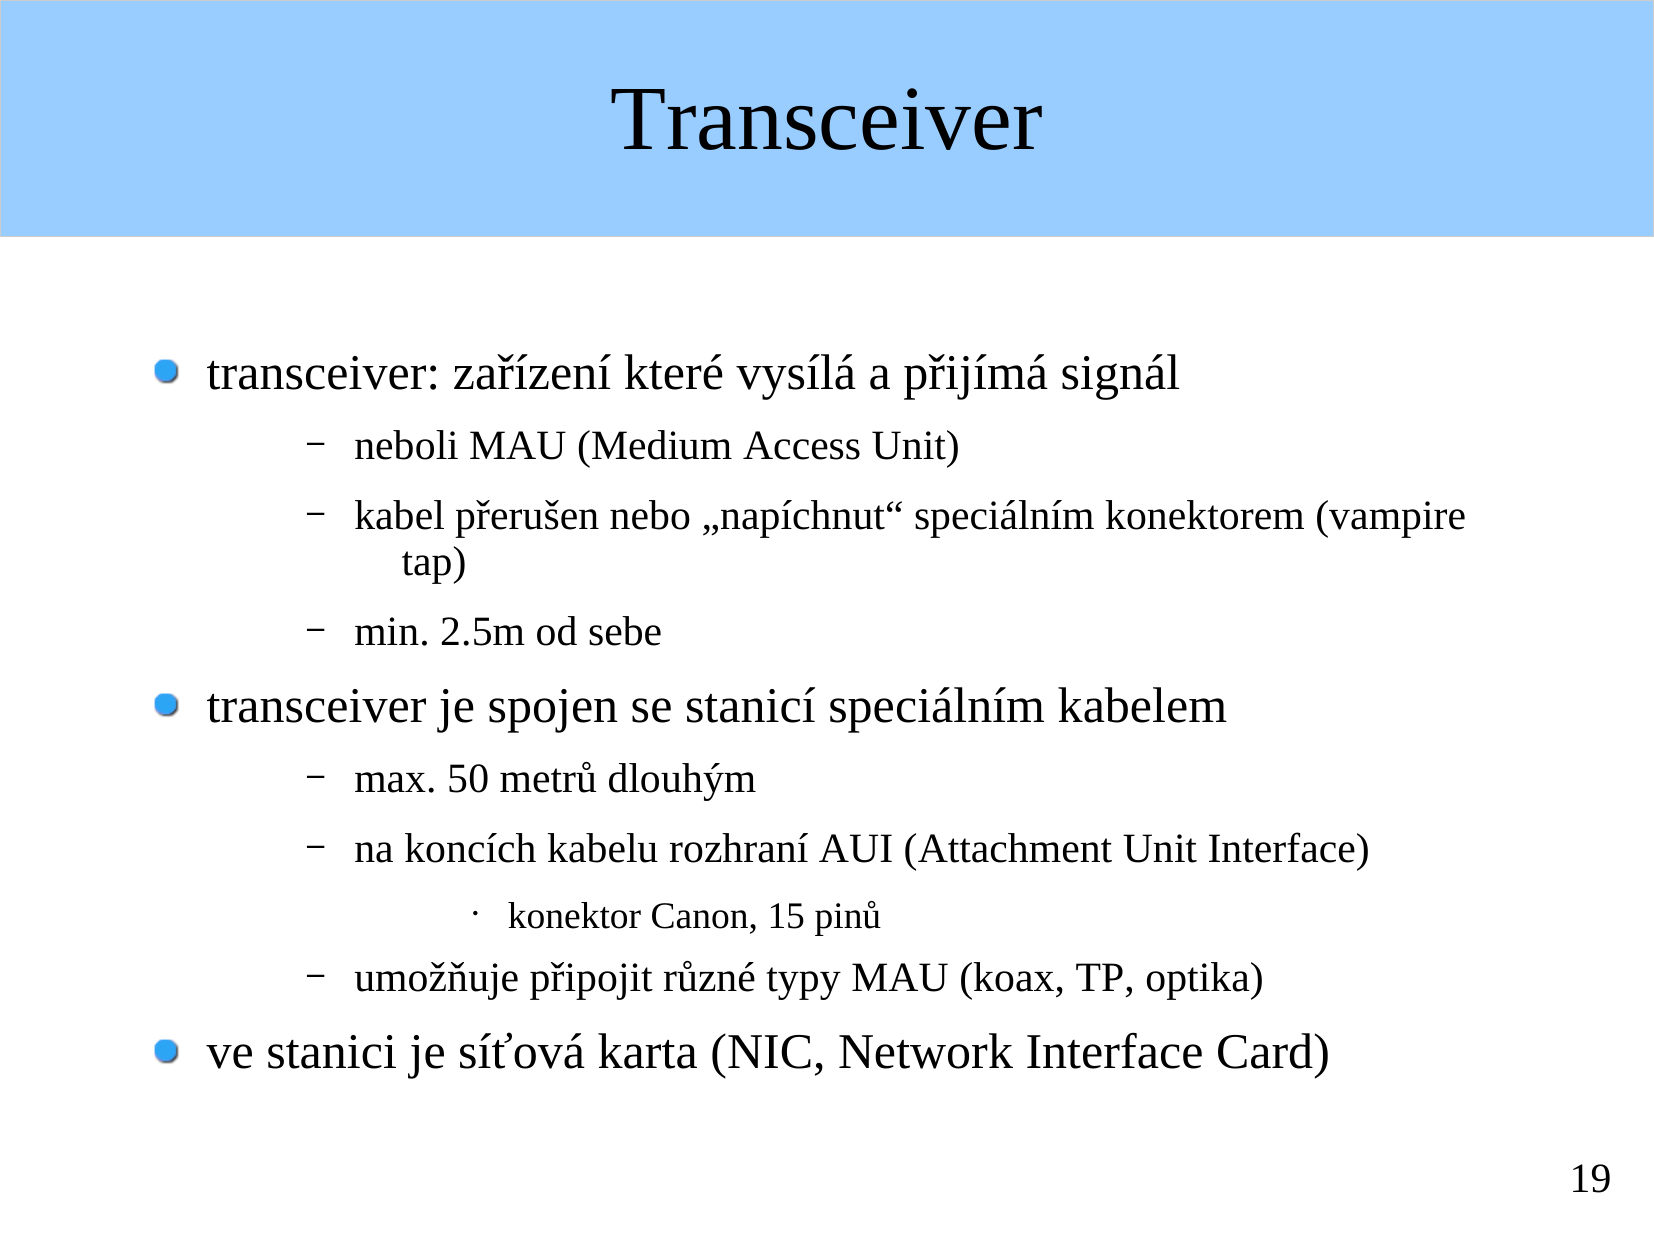

# Transceiver
transceiver: zařízení které vysílá a přijímá signál
neboli MAU (Medium Access Unit)
kabel přerušen nebo „napíchnut“ speciálním konektorem (vampire tap)
min. 2.5m od sebe
transceiver je spojen se stanicí speciálním kabelem
max. 50 metrů dlouhým
na koncích kabelu rozhraní AUI (Attachment Unit Interface)
konektor Canon, 15 pinů
umožňuje připojit různé typy MAU (koax, TP, optika)
ve stanici je síťová karta (NIC, Network Interface Card)